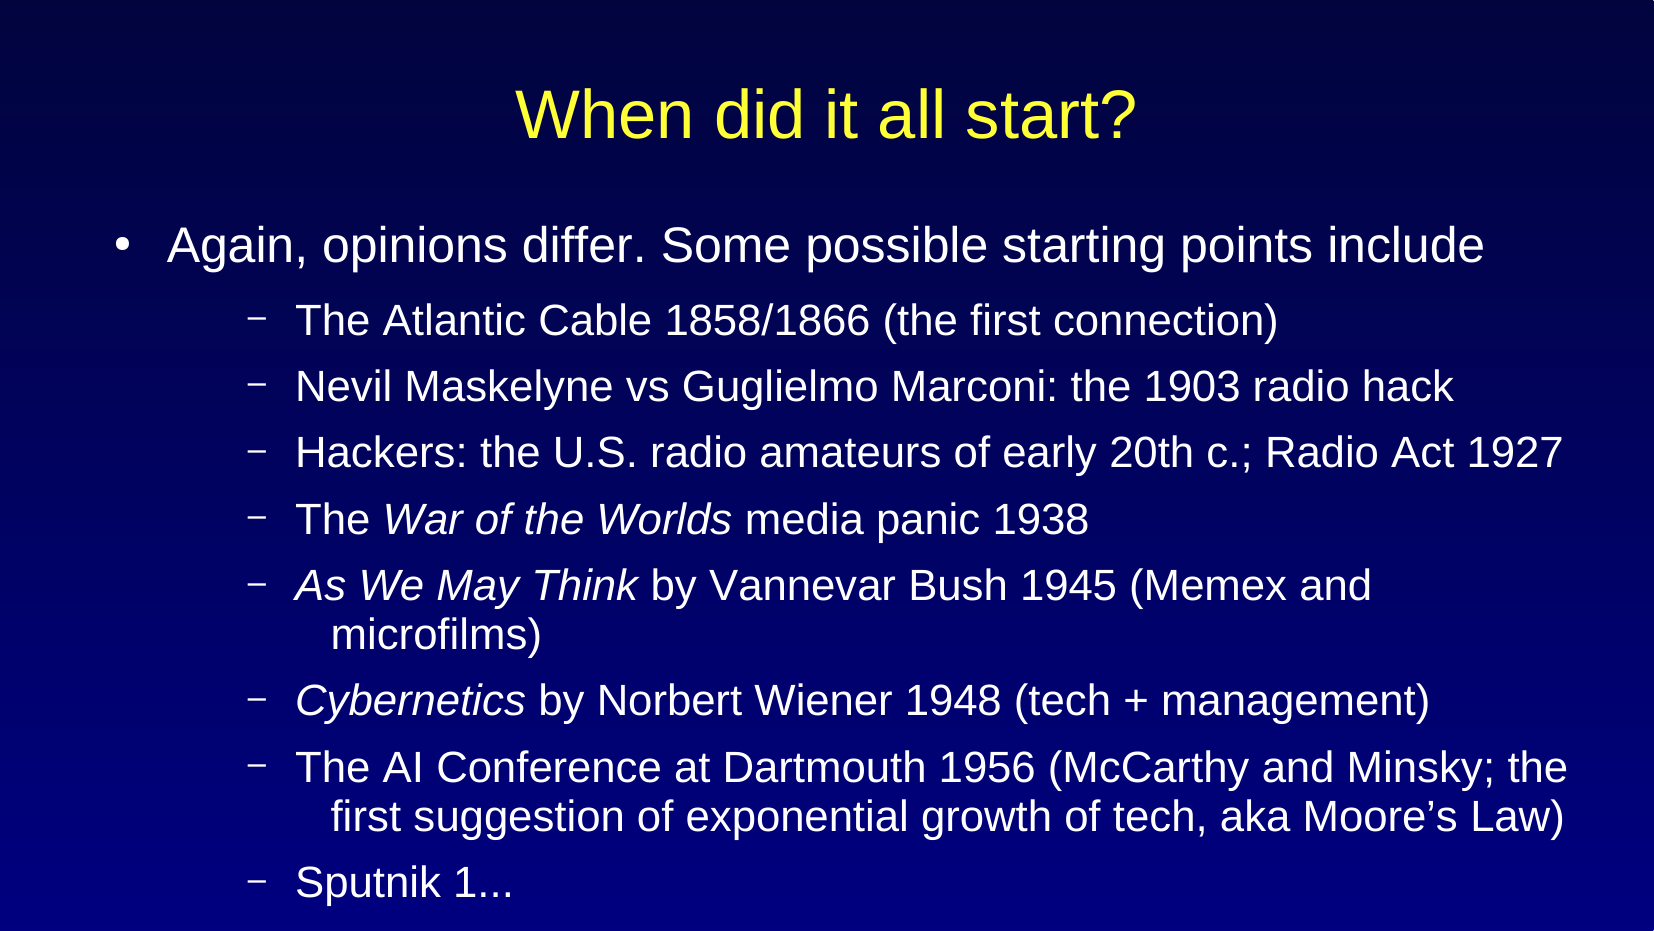

# When did it all start?
Again, opinions differ. Some possible starting points include
The Atlantic Cable 1858/1866 (the first connection)
Nevil Maskelyne vs Guglielmo Marconi: the 1903 radio hack
Hackers: the U.S. radio amateurs of early 20th c.; Radio Act 1927
The War of the Worlds media panic 1938
As We May Think by Vannevar Bush 1945 (Memex and microfilms)
Cybernetics by Norbert Wiener 1948 (tech + management)
The AI Conference at Dartmouth 1956 (McCarthy and Minsky; the first suggestion of exponential growth of tech, aka Moore’s Law)
Sputnik 1...